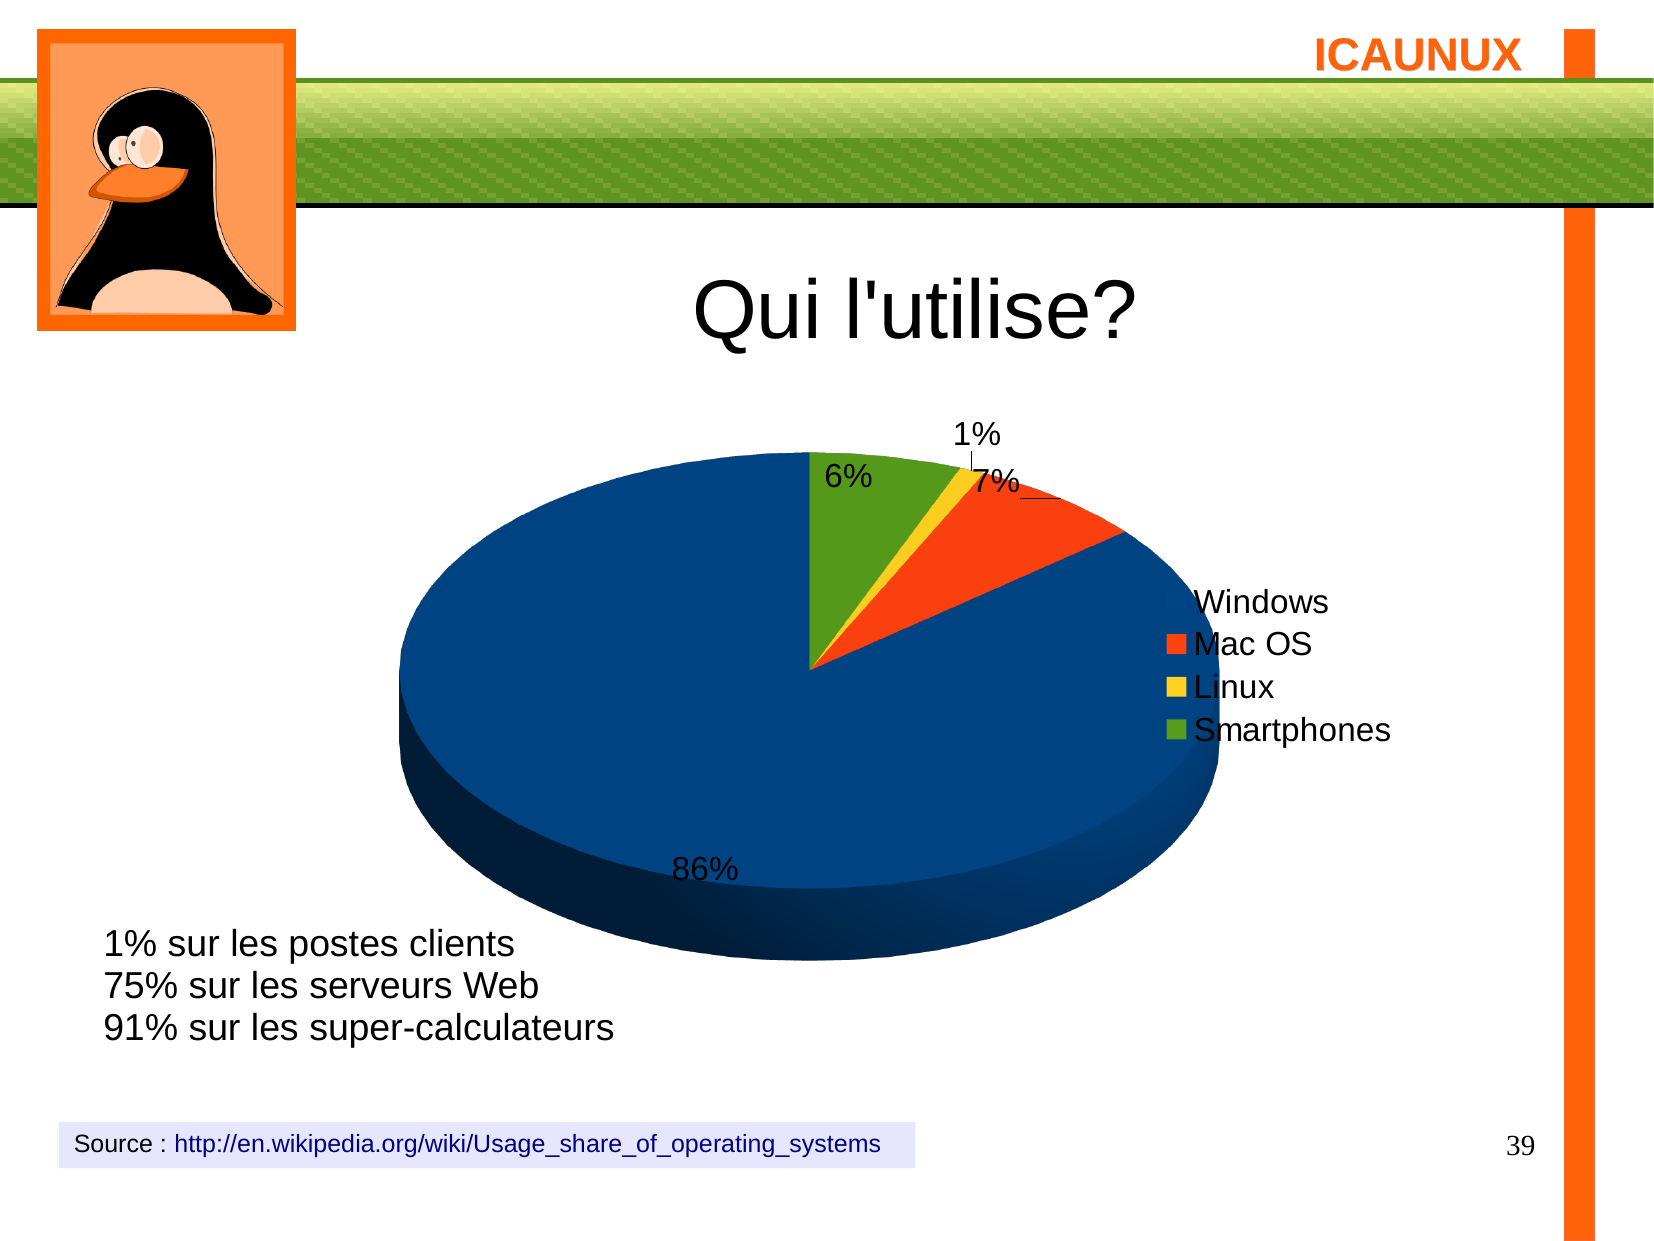

# Qui l'utilise?
[unsupported chart]
1% sur les postes clients
75% sur les serveurs Web
91% sur les super-calculateurs
Source : http://en.wikipedia.org/wiki/Usage_share_of_operating_systems
39